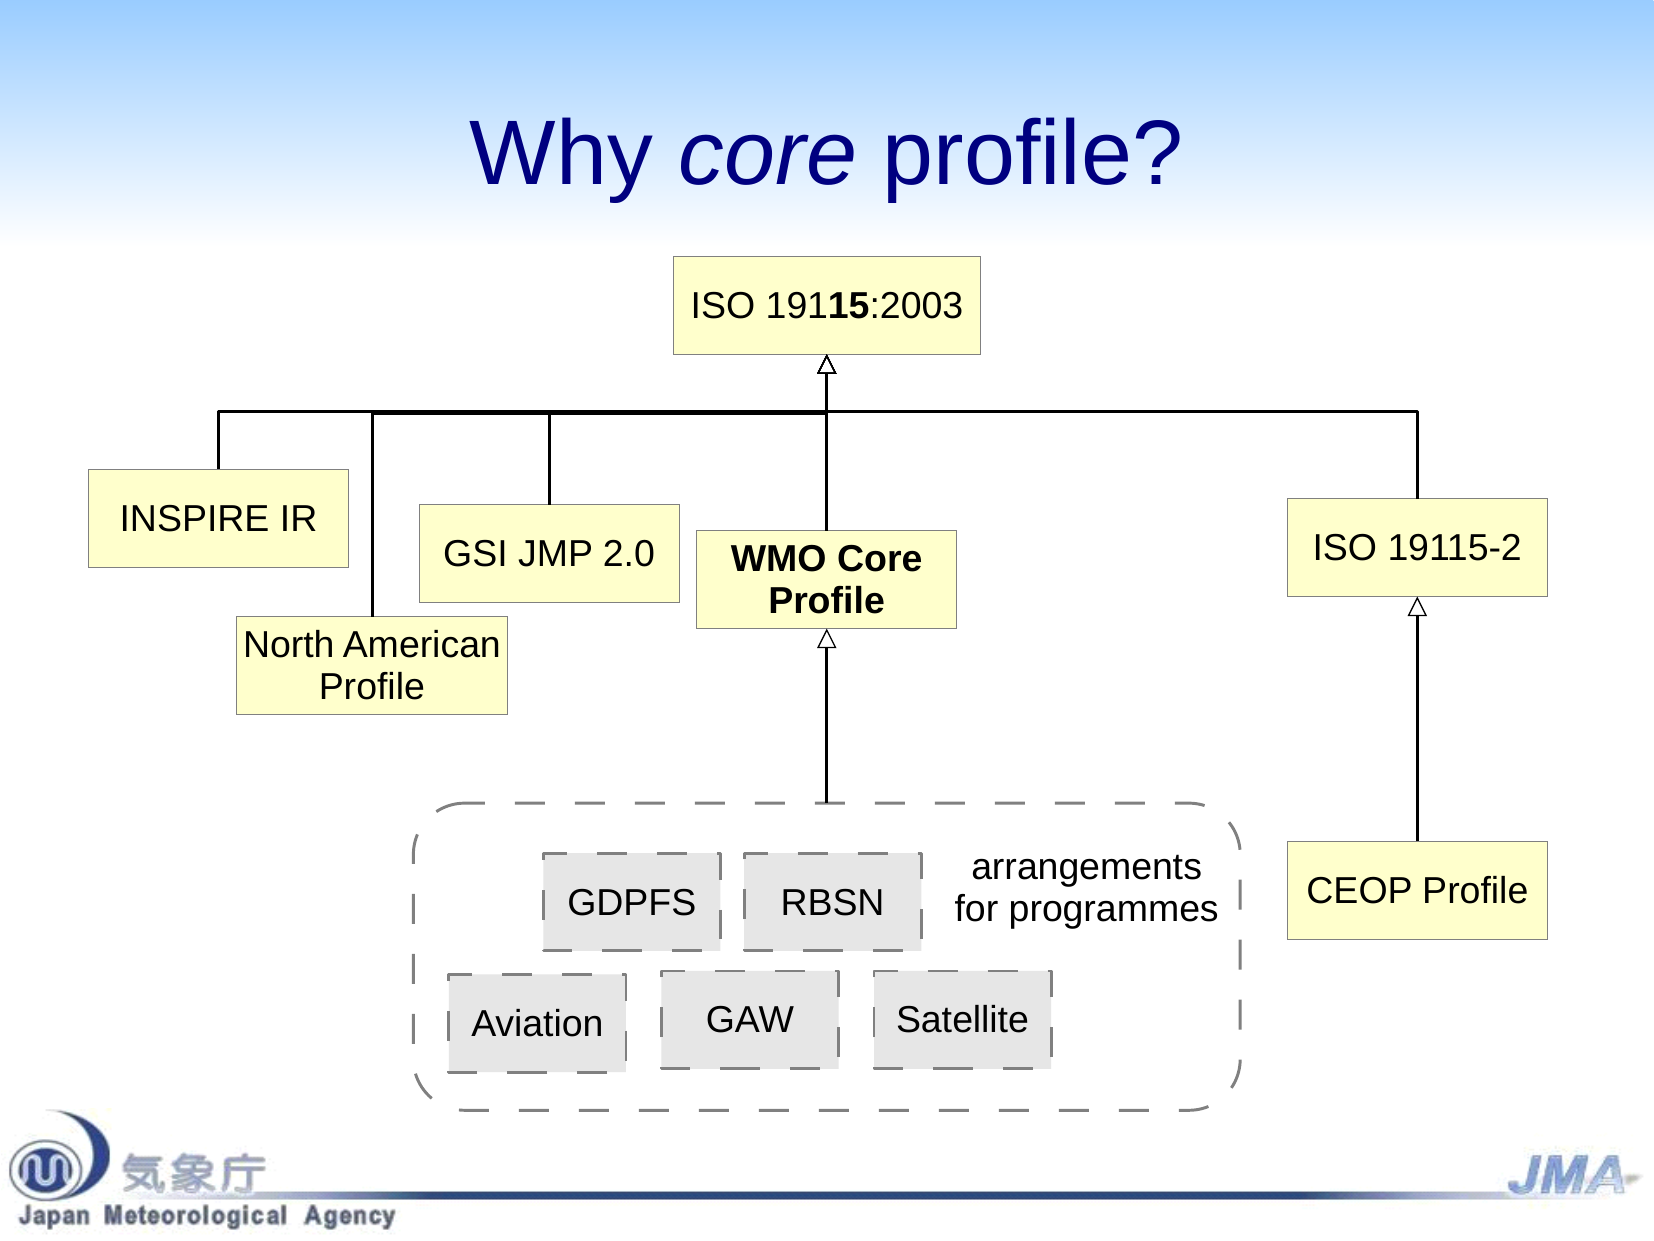

# Why core profile?
ISO 19115:2003
INSPIRE IR
ISO 19115-2
GSI JMP 2.0
WMO Core
Profile
North American
Profile
arrangements
for programmes
CEOP Profile
RBSN
GDPFS
GAW
Satellite
Aviation